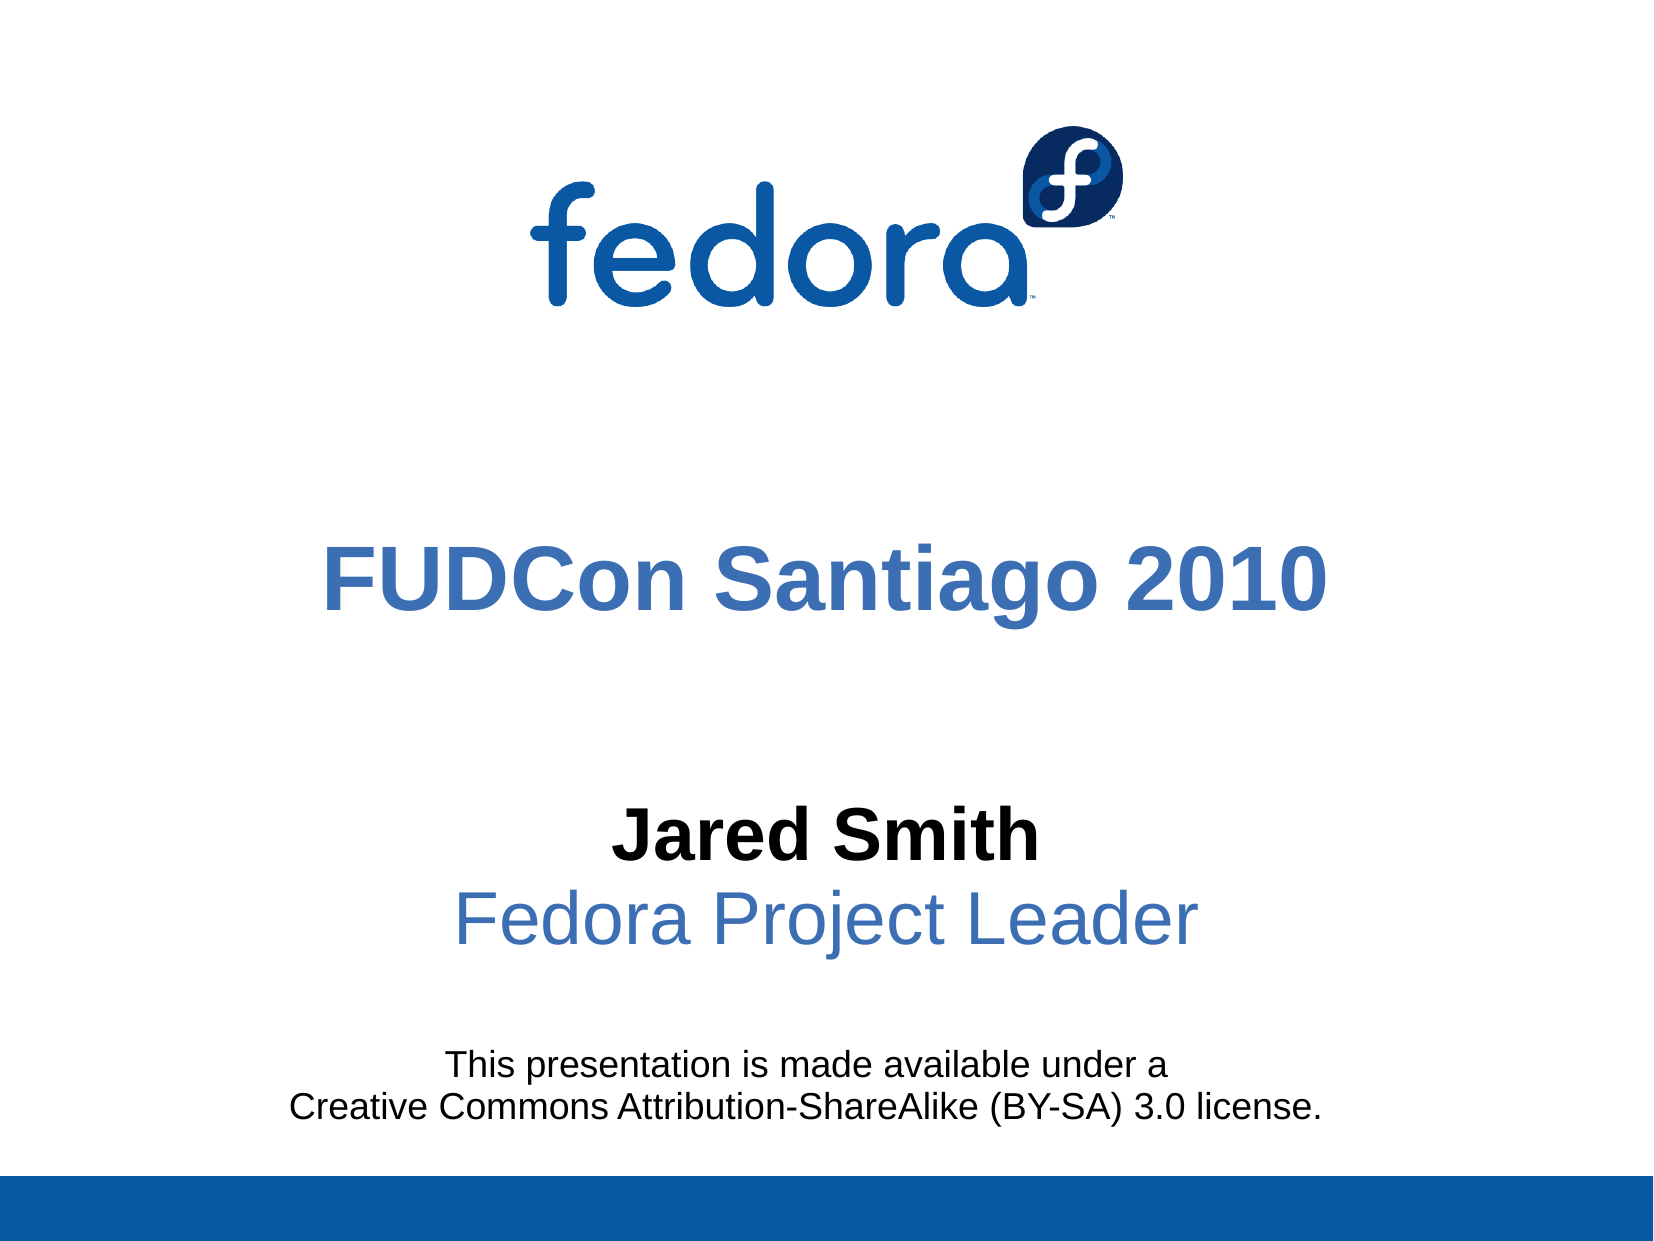

# FUDCon Santiago 2010
Jared Smith
Fedora Project Leader
This presentation is made available under a
Creative Commons Attribution-ShareAlike (BY-SA) 3.0 license.